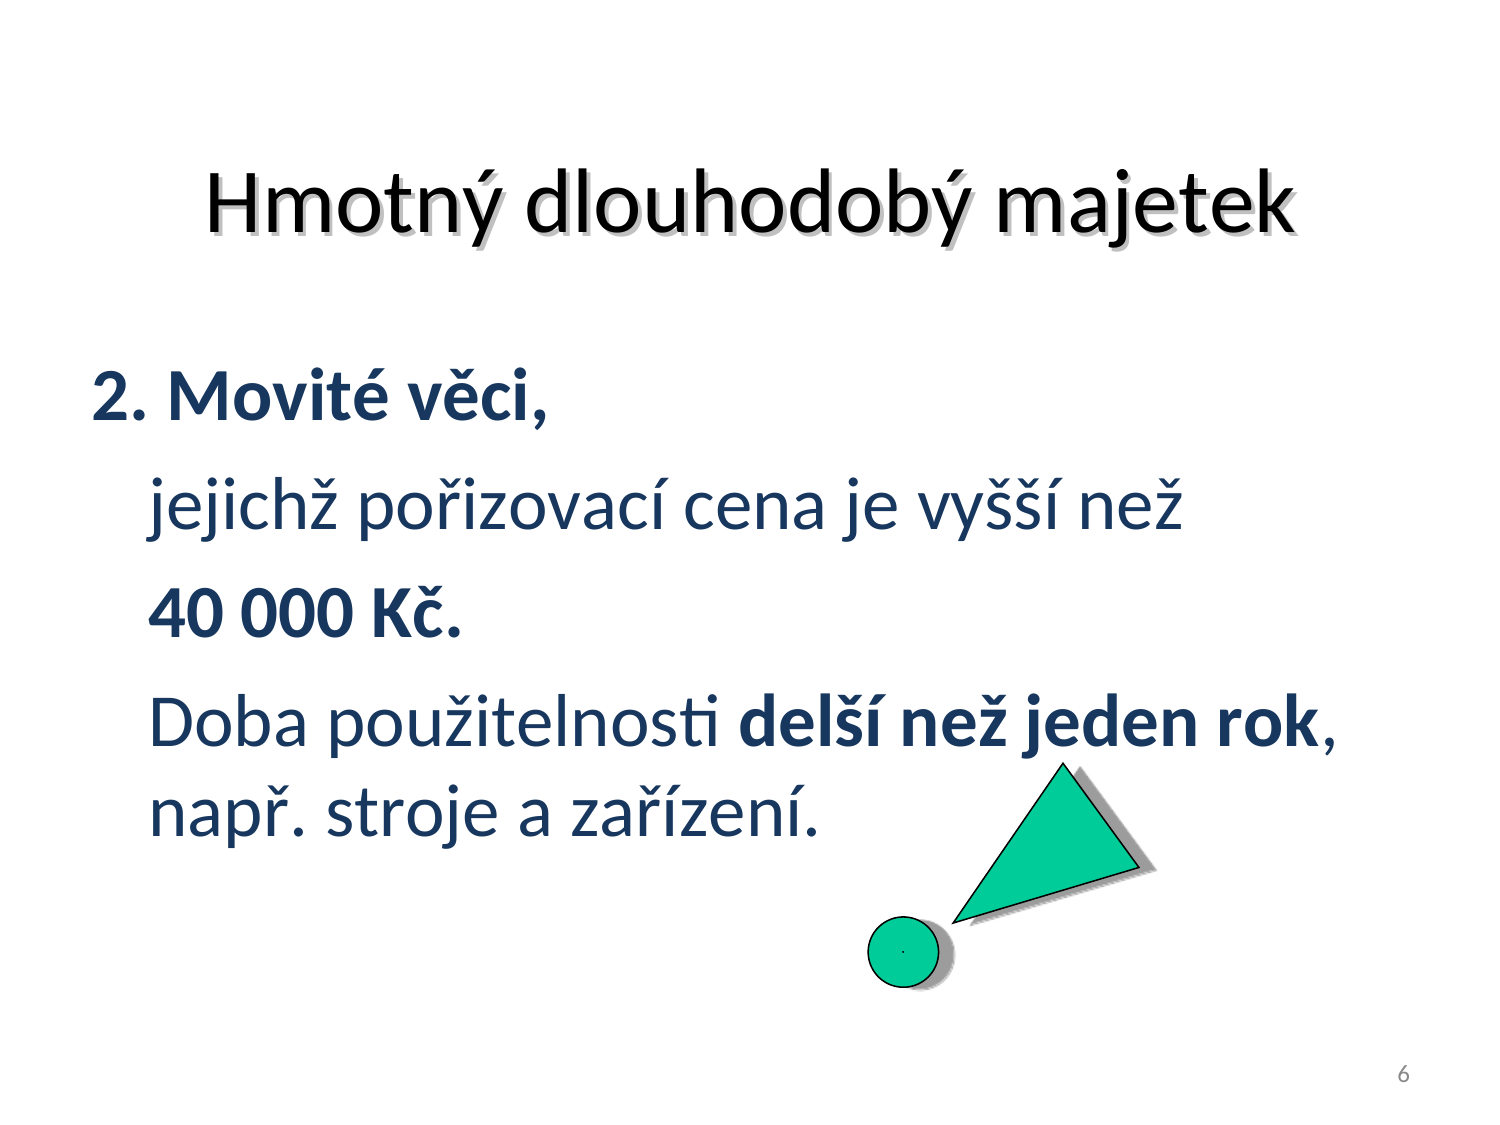

# Hmotný dlouhodobý majetek
2. Movité věci,
	jejichž pořizovací cena je vyšší než
	40 000 Kč.
	Doba použitelnosti delší než jeden rok, např. stroje a zařízení.